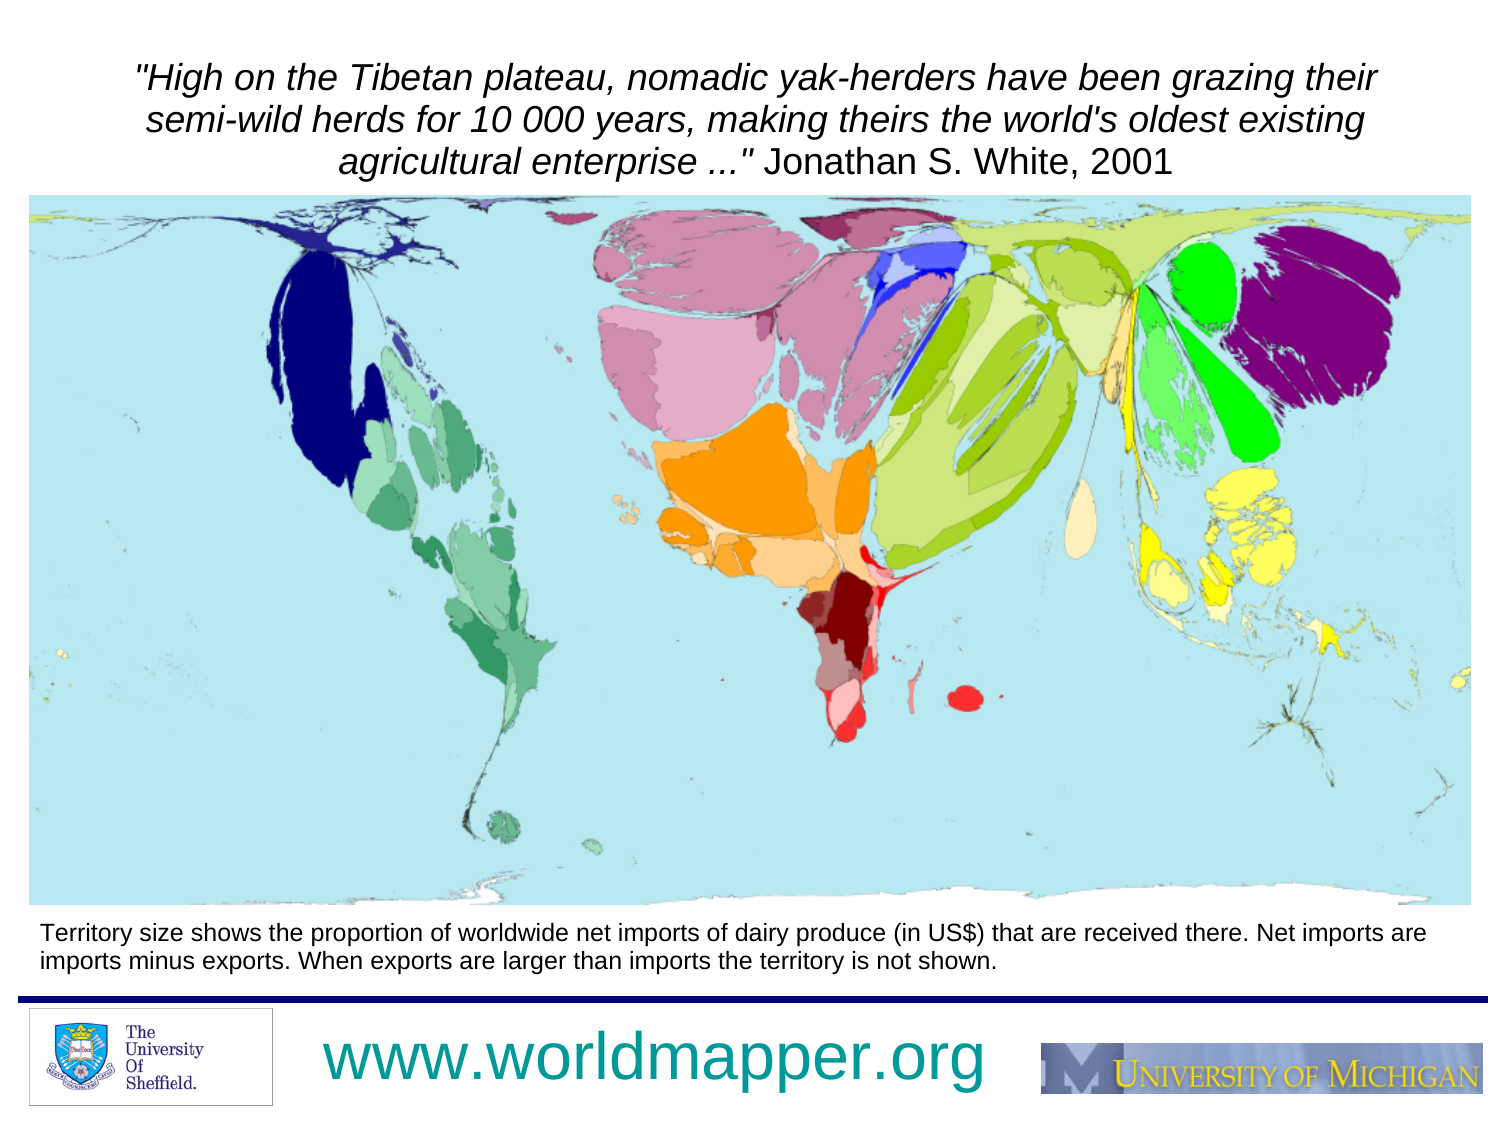

# "High on the Tibetan plateau, nomadic yak-herders have been grazing their semi-wild herds for 10 000 years, making theirs the world's oldest existing agricultural enterprise ..." Jonathan S. White, 2001
Territory size shows the proportion of worldwide net imports of dairy produce (in US$) that are received there. Net imports are
imports minus exports. When exports are larger than imports the territory is not shown.